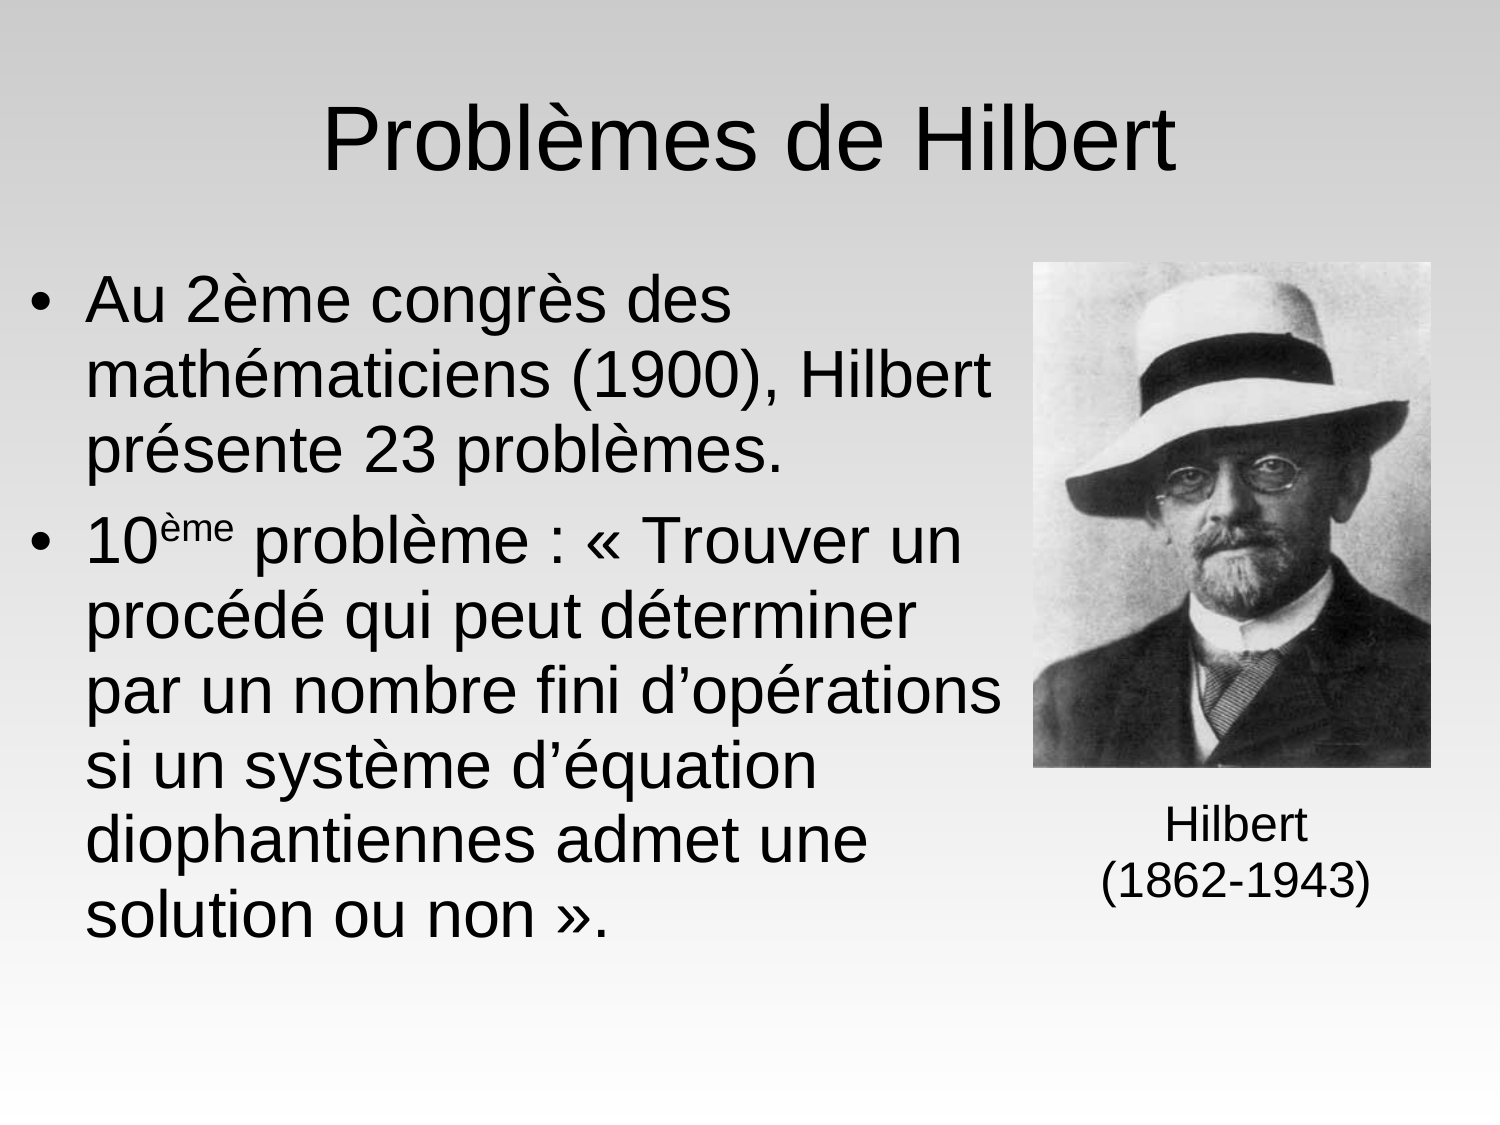

# Problèmes de Hilbert
Au 2ème congrès des mathématiciens (1900), Hilbert présente 23 problèmes.
10ème problème : « Trouver un procédé qui peut déterminer par un nombre fini d’opérations si un système d’équation diophantiennes admet une solution ou non ».
Hilbert
(1862-1943)